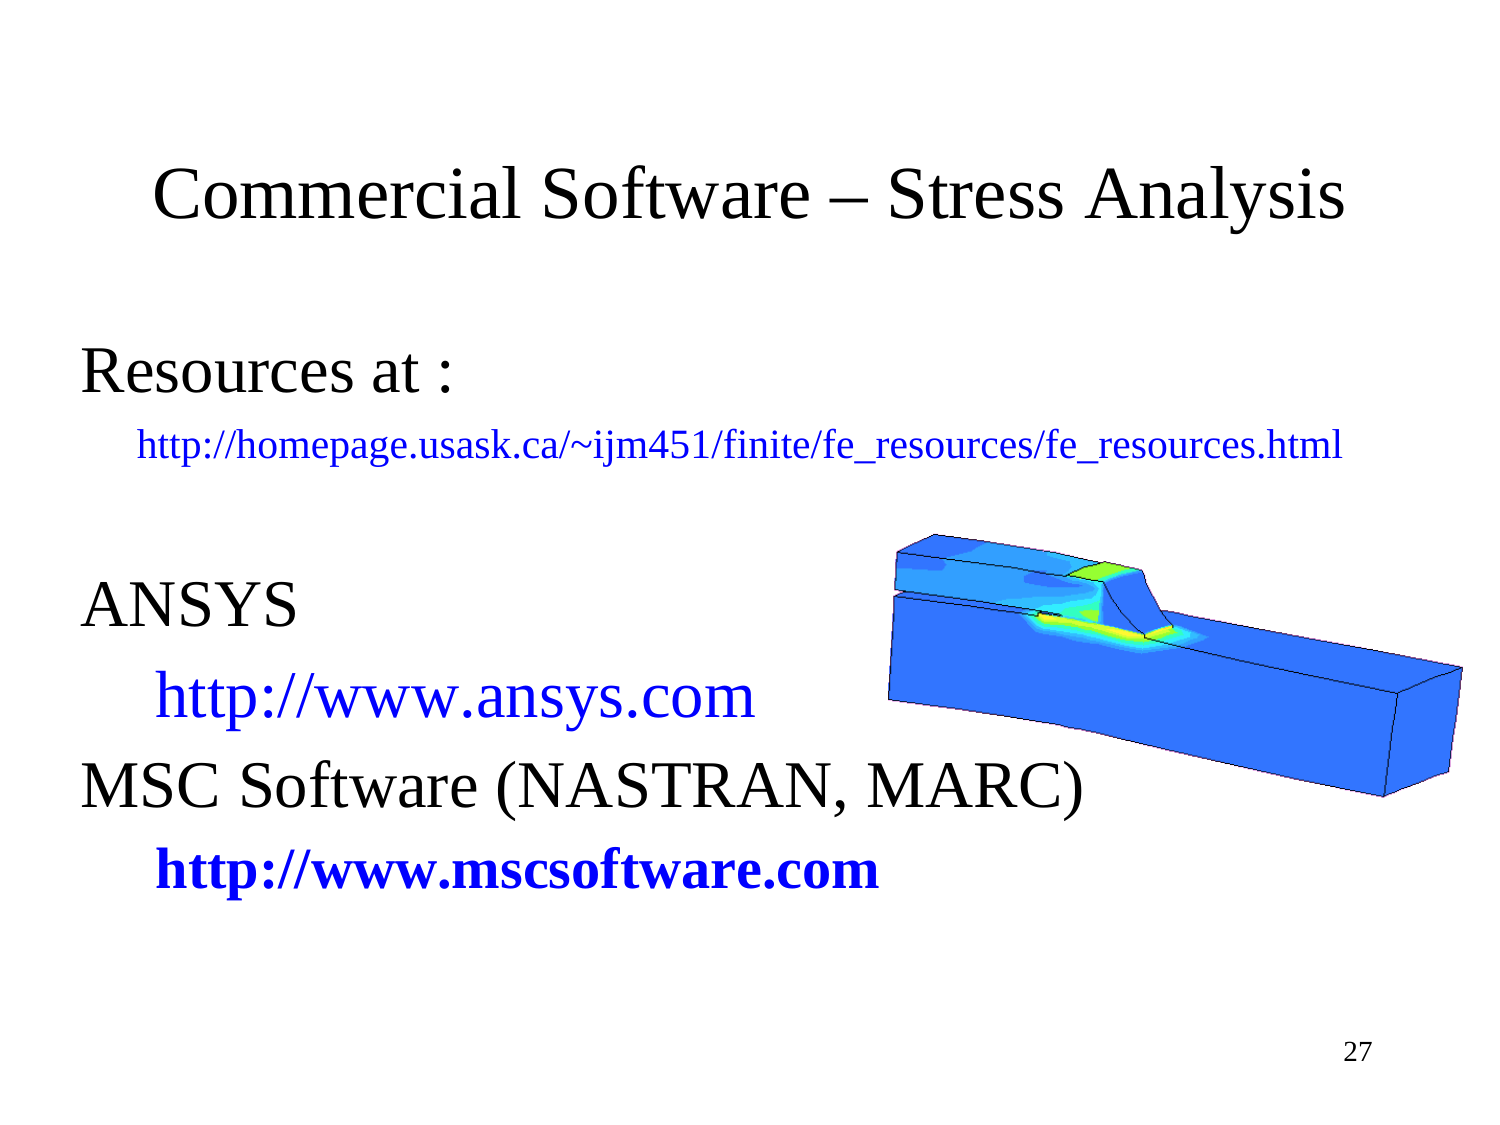

# Commercial Software – Stress Analysis
Resources at : http://homepage.usask.ca/~ijm451/finite/fe_resources/fe_resources.html
ANSYS
http://www.ansys.com
MSC Software (NASTRAN, MARC)
http://www.mscsoftware.com